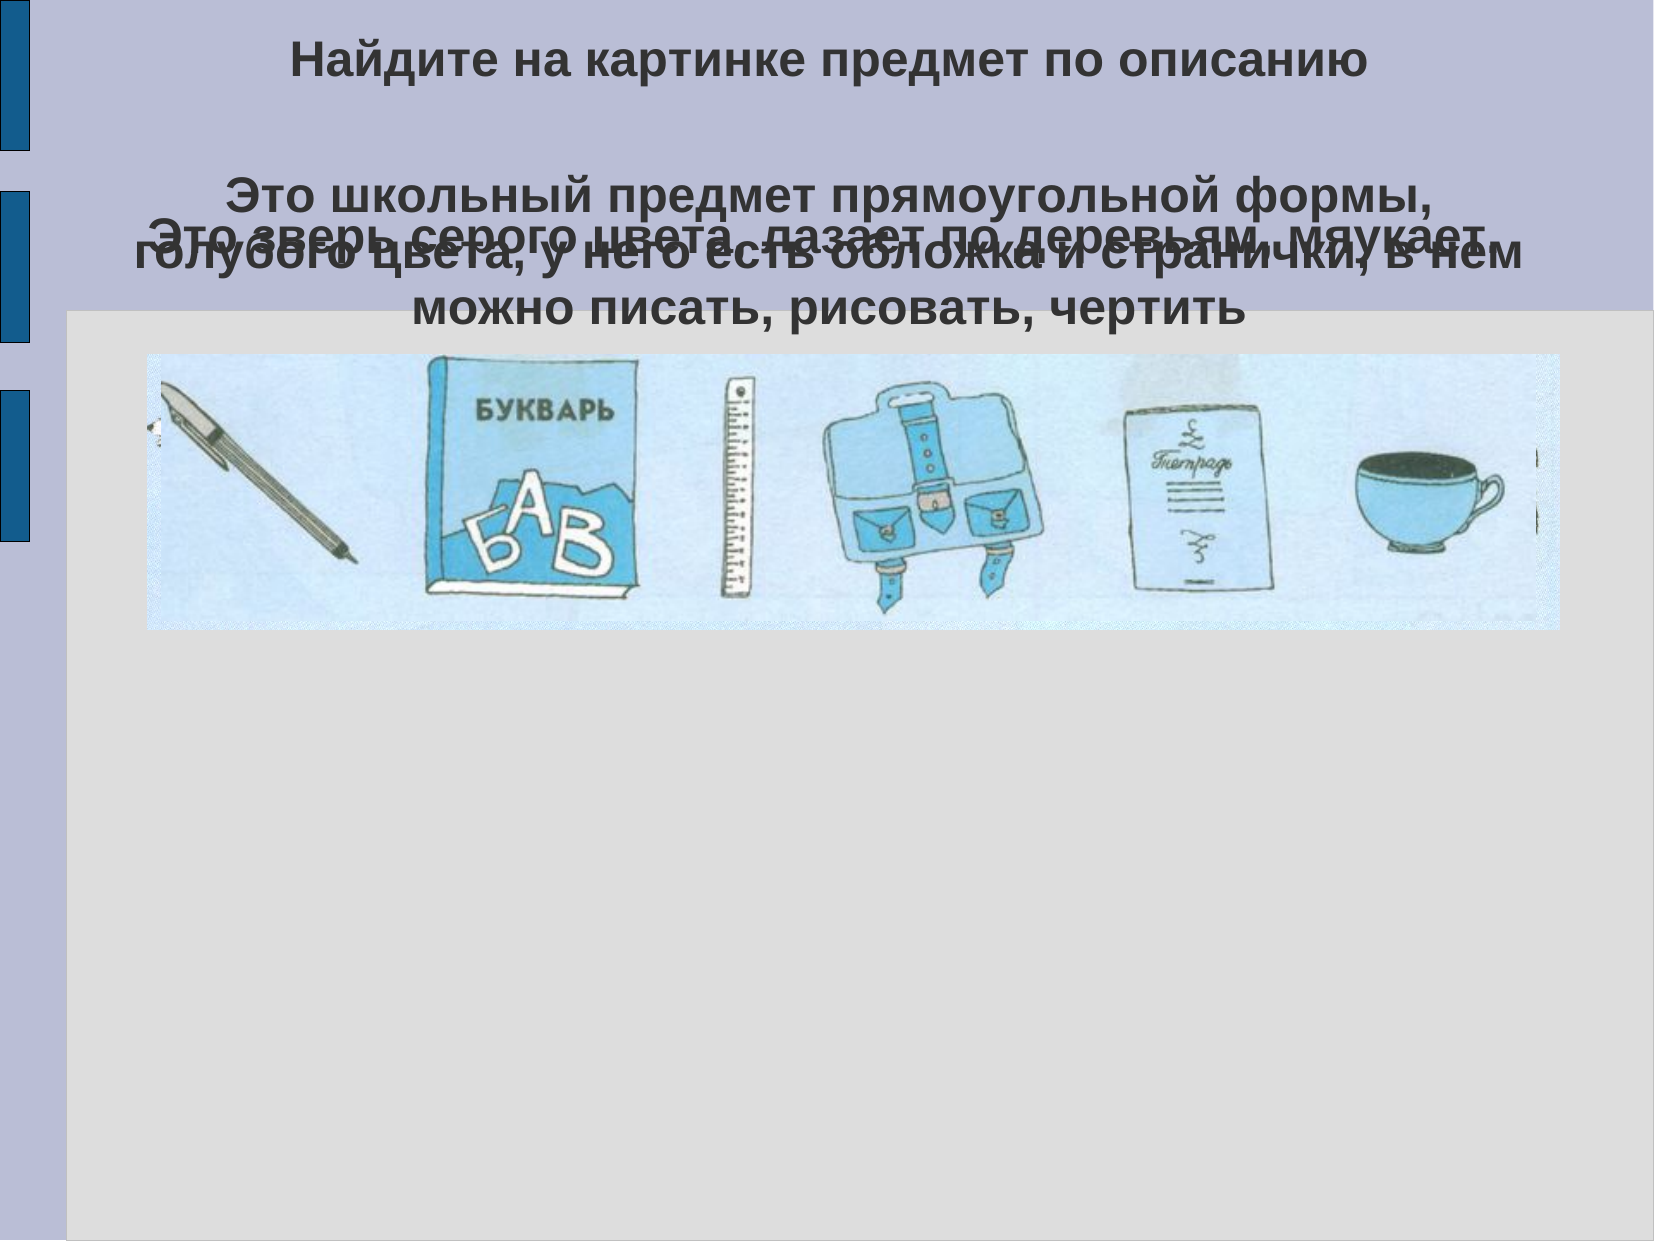

# Найдите на картинке предмет по описанию
Это школьный предмет прямоугольной формы, голубого цвета, у него есть обложка и странички, в нем можно писать, рисовать, чертить
Это зверь серого цвета, лазает по деревьям, мяукает.